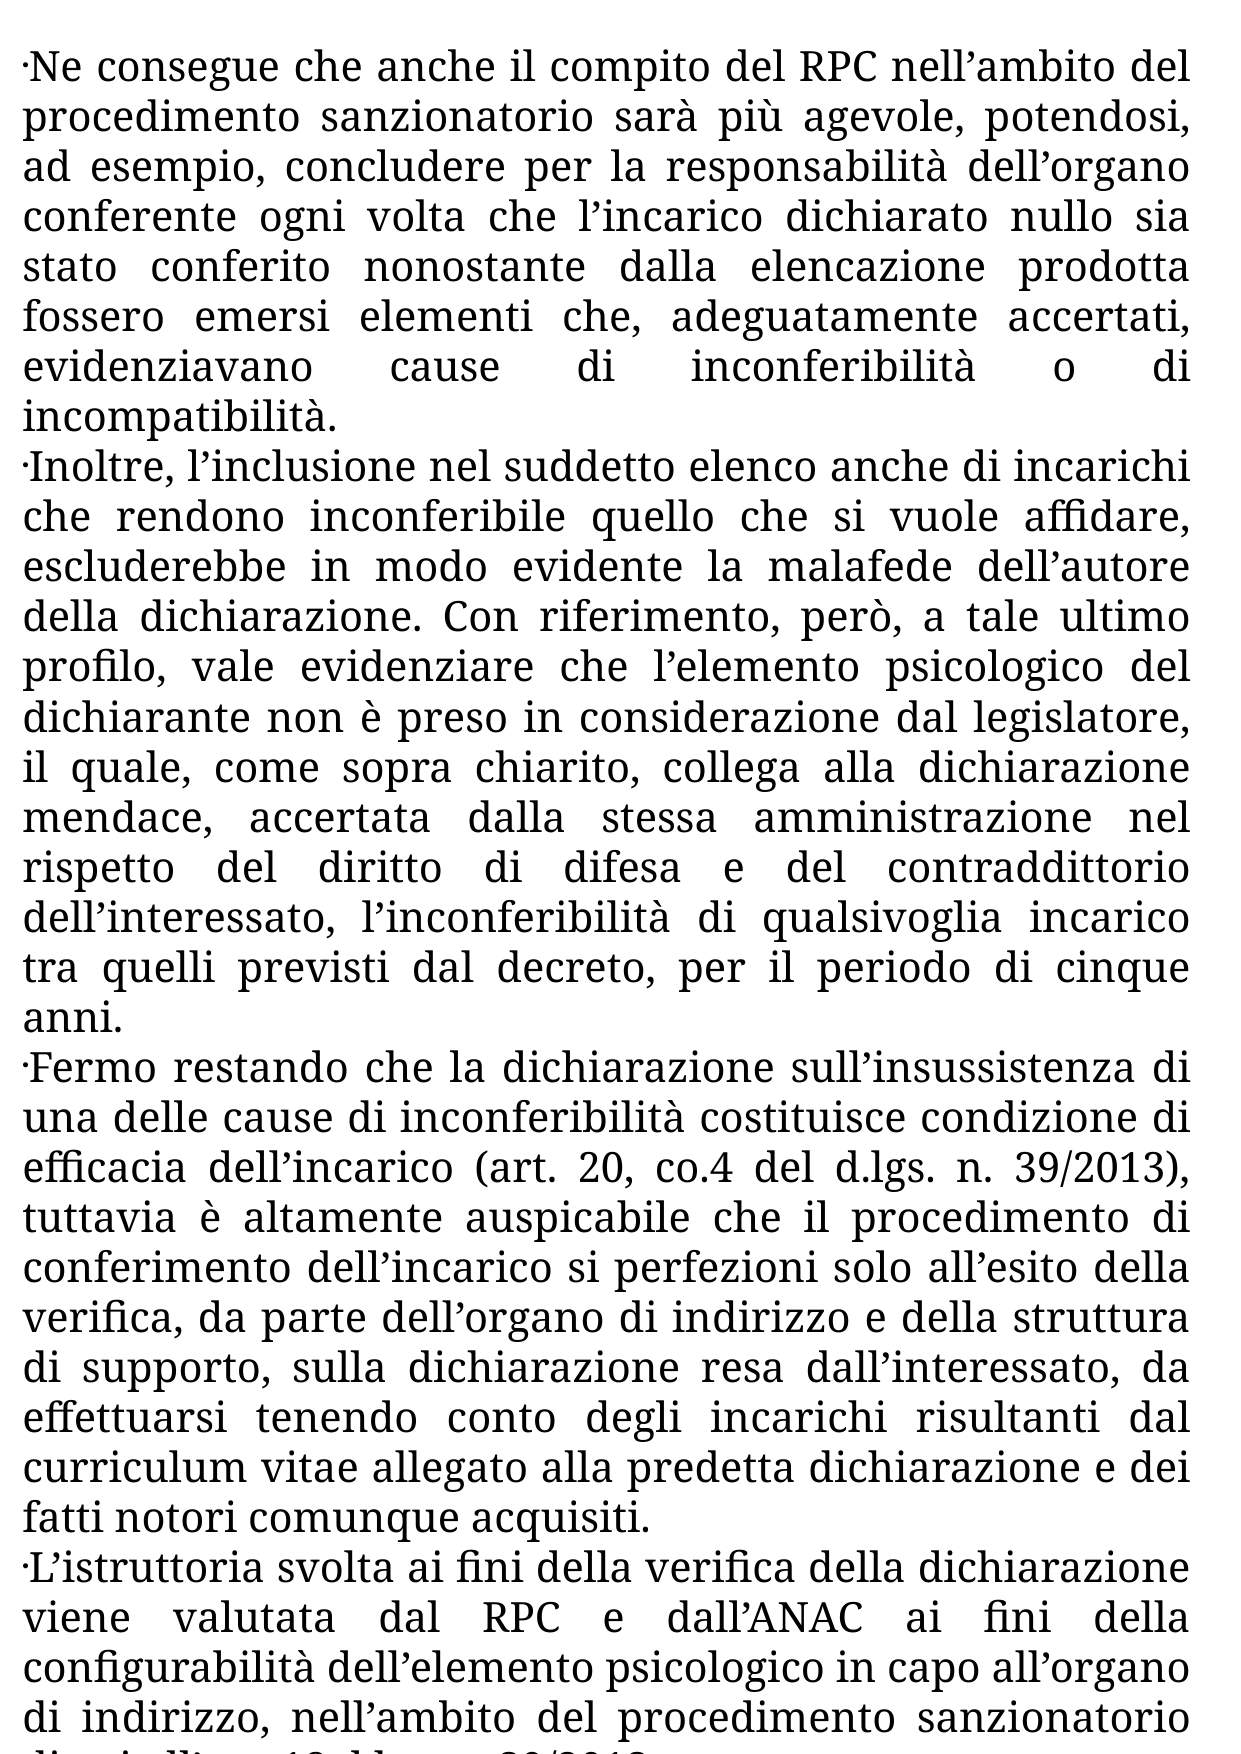

# Ne consegue che anche il compito del RPC nell’ambito del procedimento sanzionatorio sarà più agevole, potendosi, ad esempio, concludere per la responsabilità dell’organo conferente ogni volta che l’incarico dichiarato nullo sia stato conferito nonostante dalla elencazione prodotta fossero emersi elementi che, adeguatamente accertati, evidenziavano cause di inconferibilità o di incompatibilità.
Inoltre, l’inclusione nel suddetto elenco anche di incarichi che rendono inconferibile quello che si vuole affidare, escluderebbe in modo evidente la malafede dell’autore della dichiarazione. Con riferimento, però, a tale ultimo profilo, vale evidenziare che l’elemento psicologico del dichiarante non è preso in considerazione dal legislatore, il quale, come sopra chiarito, collega alla dichiarazione mendace, accertata dalla stessa amministrazione nel rispetto del diritto di difesa e del contraddittorio dell’interessato, l’inconferibilità di qualsivoglia incarico tra quelli previsti dal decreto, per il periodo di cinque anni.
Fermo restando che la dichiarazione sull’insussistenza di una delle cause di inconferibilità costituisce condizione di efficacia dell’incarico (art. 20, co.4 del d.lgs. n. 39/2013), tuttavia è altamente auspicabile che il procedimento di conferimento dell’incarico si perfezioni solo all’esito della verifica, da parte dell’organo di indirizzo e della struttura di supporto, sulla dichiarazione resa dall’interessato, da effettuarsi tenendo conto degli incarichi risultanti dal curriculum vitae allegato alla predetta dichiarazione e dei fatti notori comunque acquisiti.
L’istruttoria svolta ai fini della verifica della dichiarazione viene valutata dal RPC e dall’ANAC ai fini della configurabilità dell’elemento psicologico in capo all’organo di indirizzo, nell’ambito del procedimento sanzionatorio di cui all’art. 18 d.lgs. n. 39/2013.